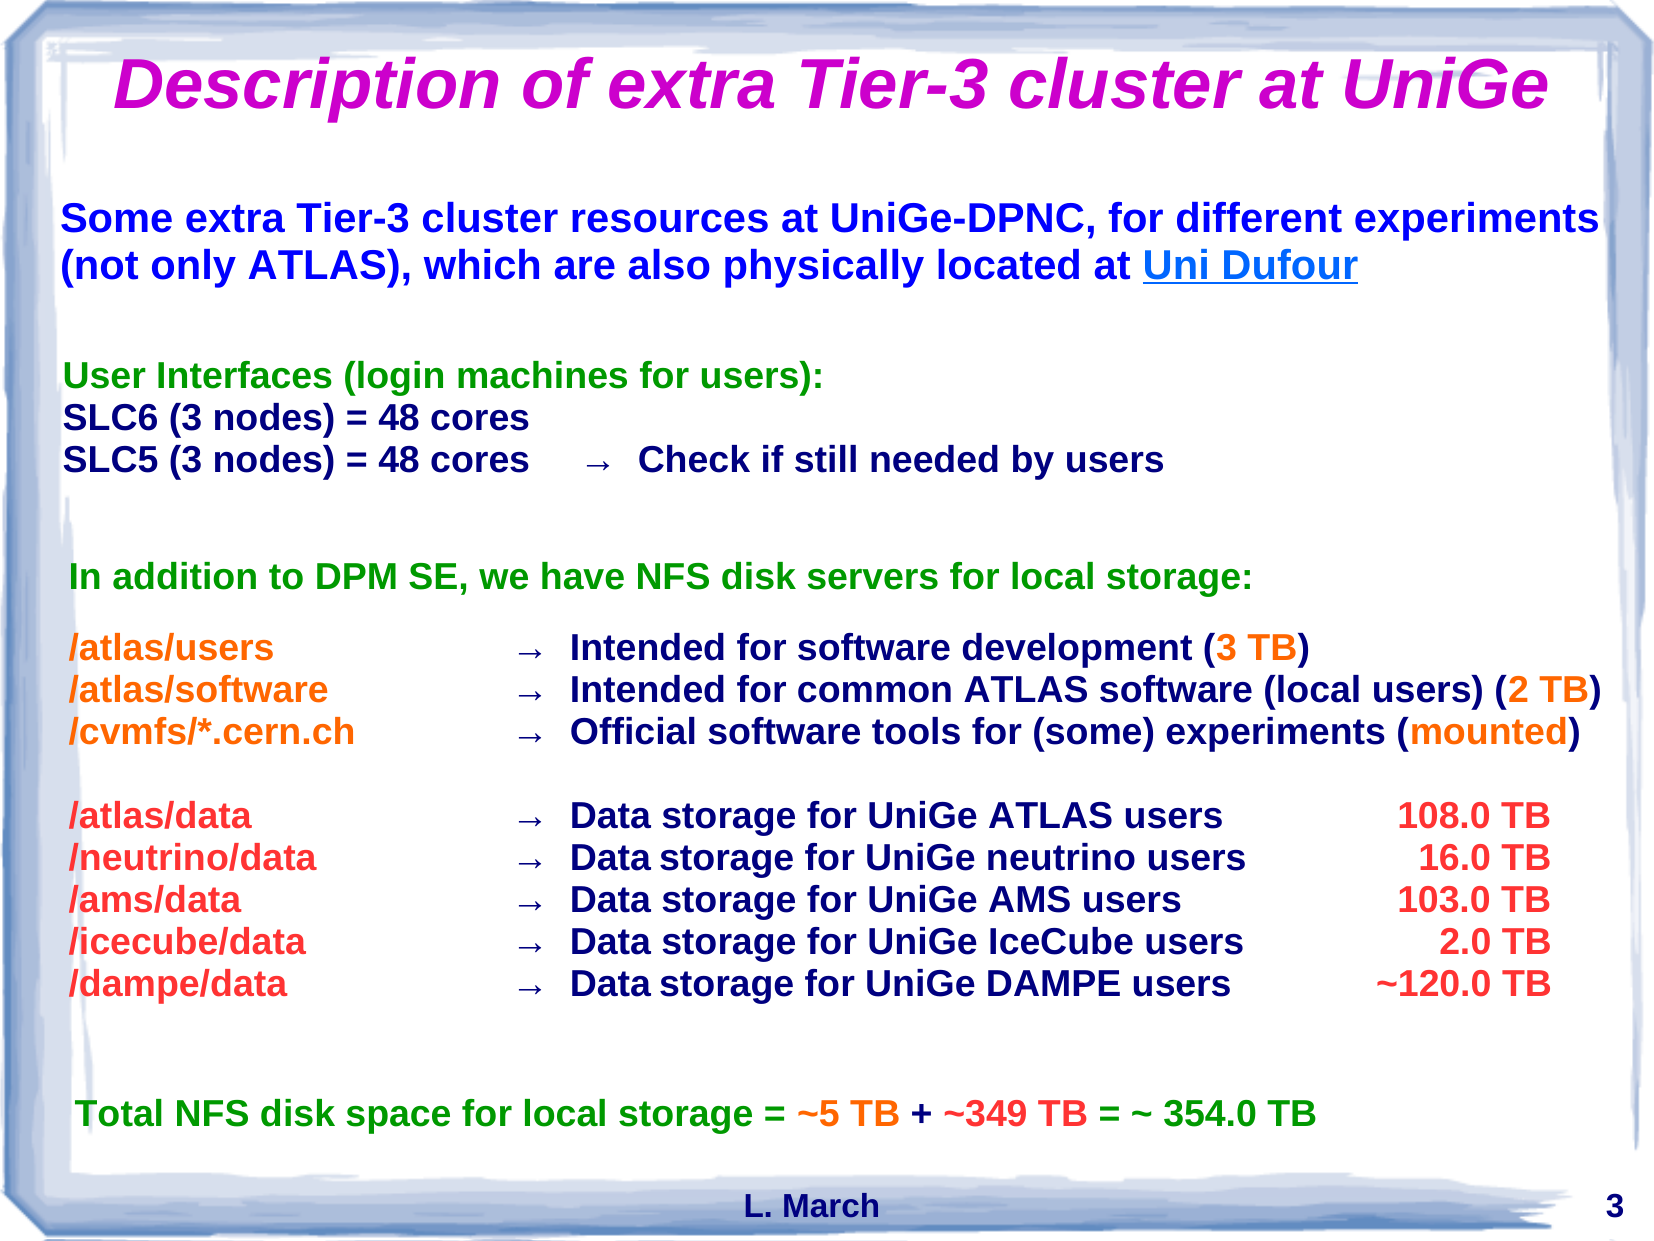

# Description of extra Tier-3 cluster at UniGe
Some extra Tier-3 cluster resources at UniGe-DPNC, for different experiments (not only ATLAS), which are also physically located at Uni Dufour
User Interfaces (login machines for users):						SLC6 (3 nodes) = 48 cores 										SLC5 (3 nodes) = 48 cores	→ Check if still needed by users
In addition to DPM SE, we have NFS disk servers for local storage:
/atlas/users		 		→ Intended for software development (3 TB)		/atlas/software			→ Intended for common ATLAS software (local users) (2 TB) /cvmfs/*.cern.ch			→ Official software tools for (some) experiments (mounted)																			/atlas/data				→ Data storage for UniGe ATLAS users			108.0 TB /neutrino/data			→ Data	storage for UniGe neutrino users			 16.0 TB /ams/data				→ Data storage for UniGe AMS users			103.0 TB /icecube/data			→ Data storage for UniGe IceCube users			 2.0 TB /dampe/data				→ Data	storage for UniGe DAMPE users		 ~120.0 TB
Total NFS disk space for local storage = ~5 TB + ~349 TB = ~ 354.0 TB
L. March
3